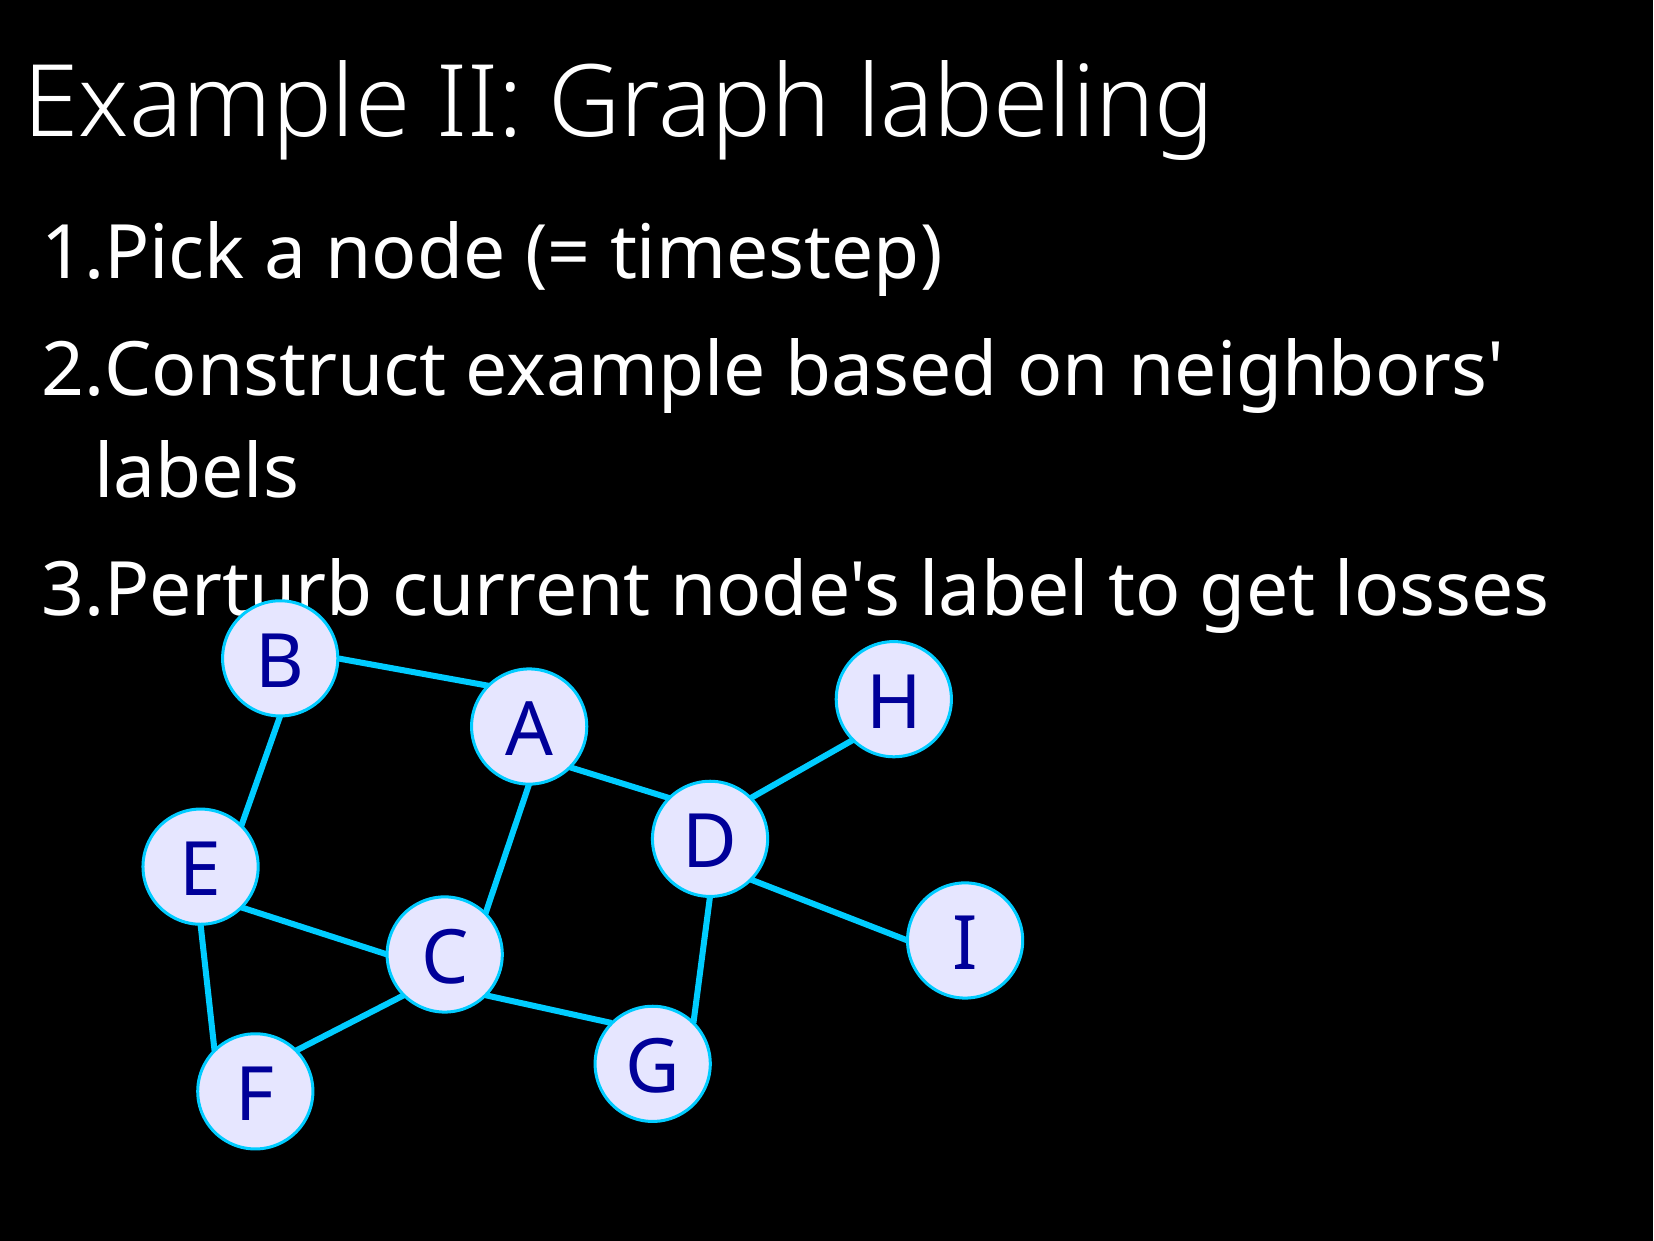

# Example II: Graph labeling
Pick a node (= timestep)
Construct example based on neighbors' labels
Perturb current node's label to get losses
B
H
A
D
E
I
C
G
F